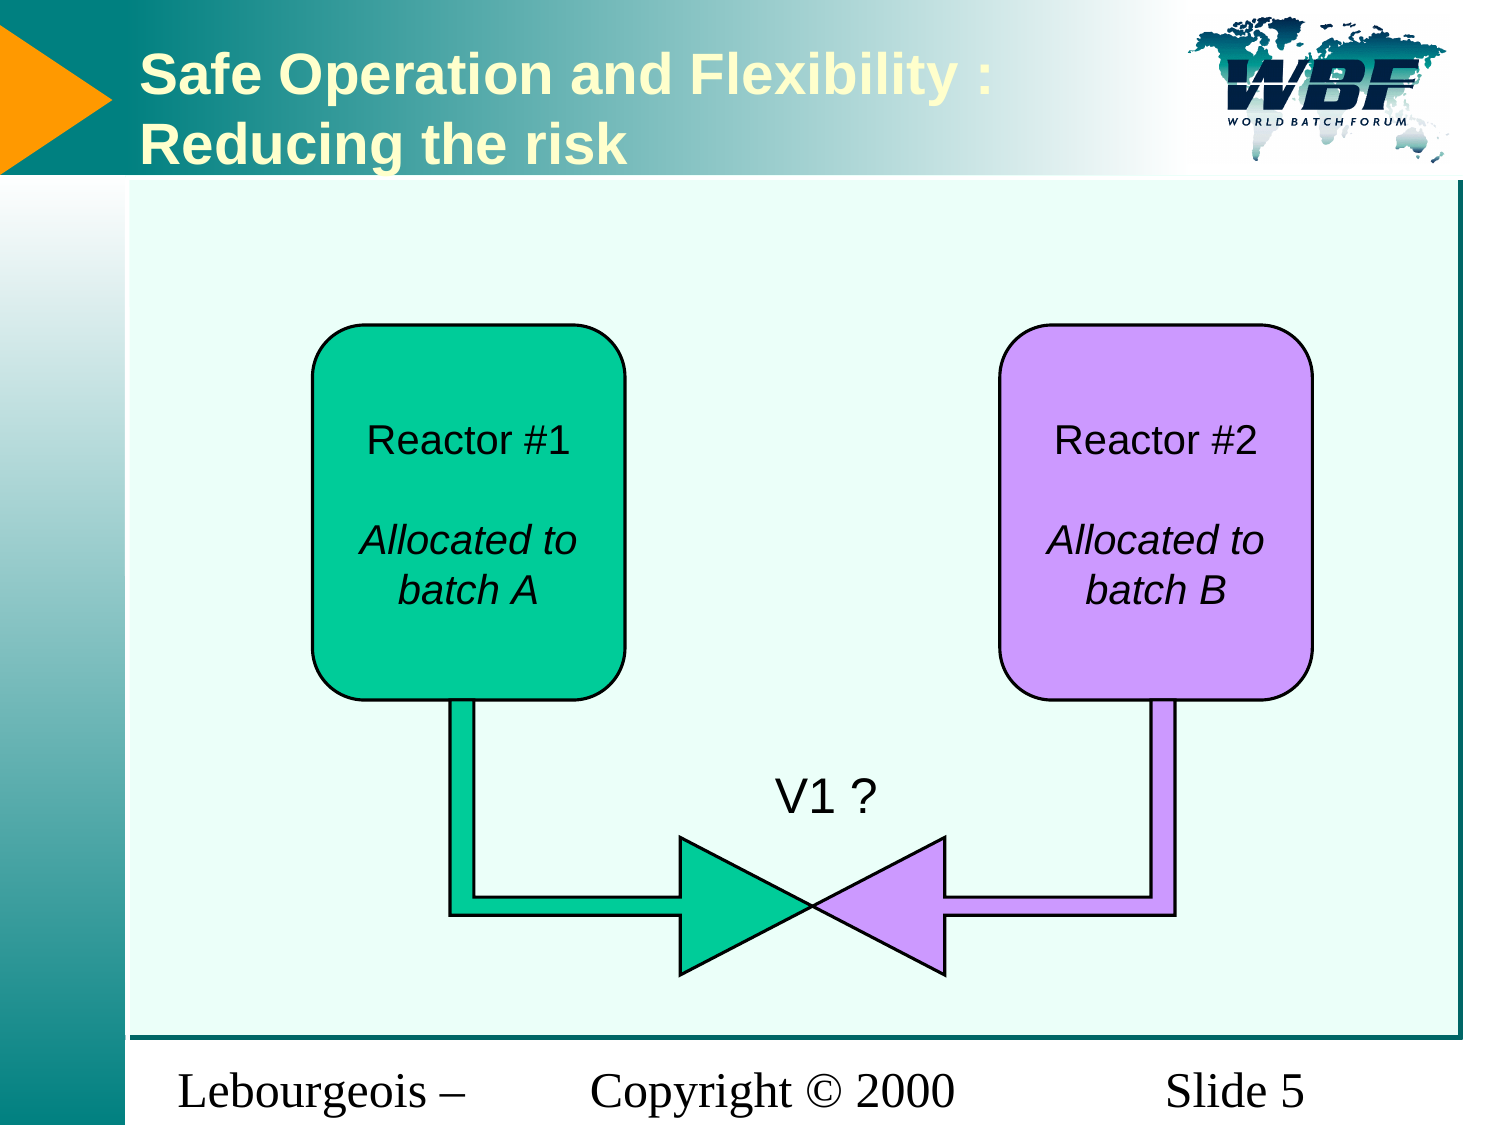

# Safe Operation and Flexibility : Reducing the risk
Reactor #1
Allocated to batch A
Reactor #2
Allocated to batch B
V1 ?
5